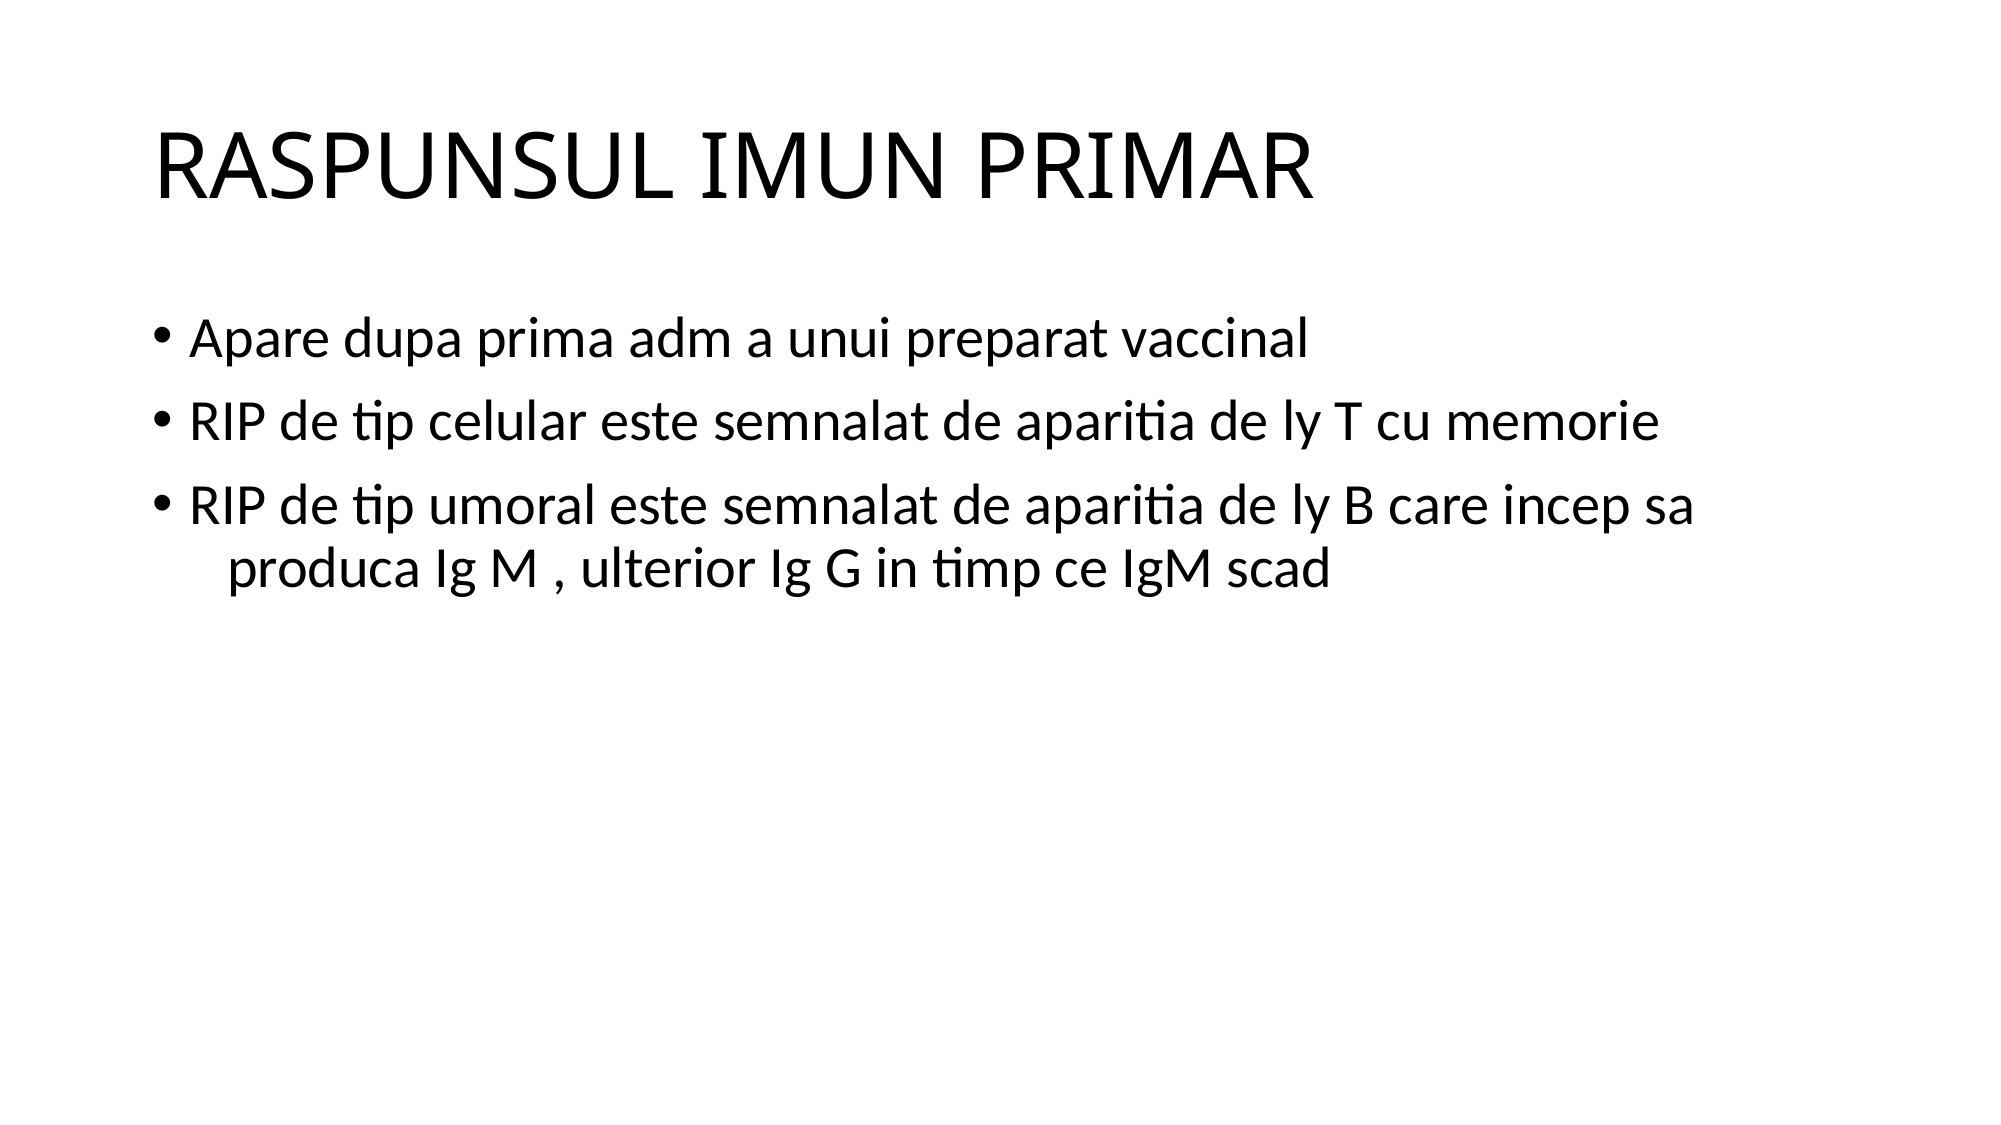

# RASPUNSUL IMUN PRIMAR
Apare dupa prima adm a unui preparat vaccinal
RIP de tip celular este semnalat de aparitia de ly T cu memorie
RIP de tip umoral este semnalat de aparitia de ly B care incep sa produca Ig M , ulterior Ig G in timp ce IgM scad